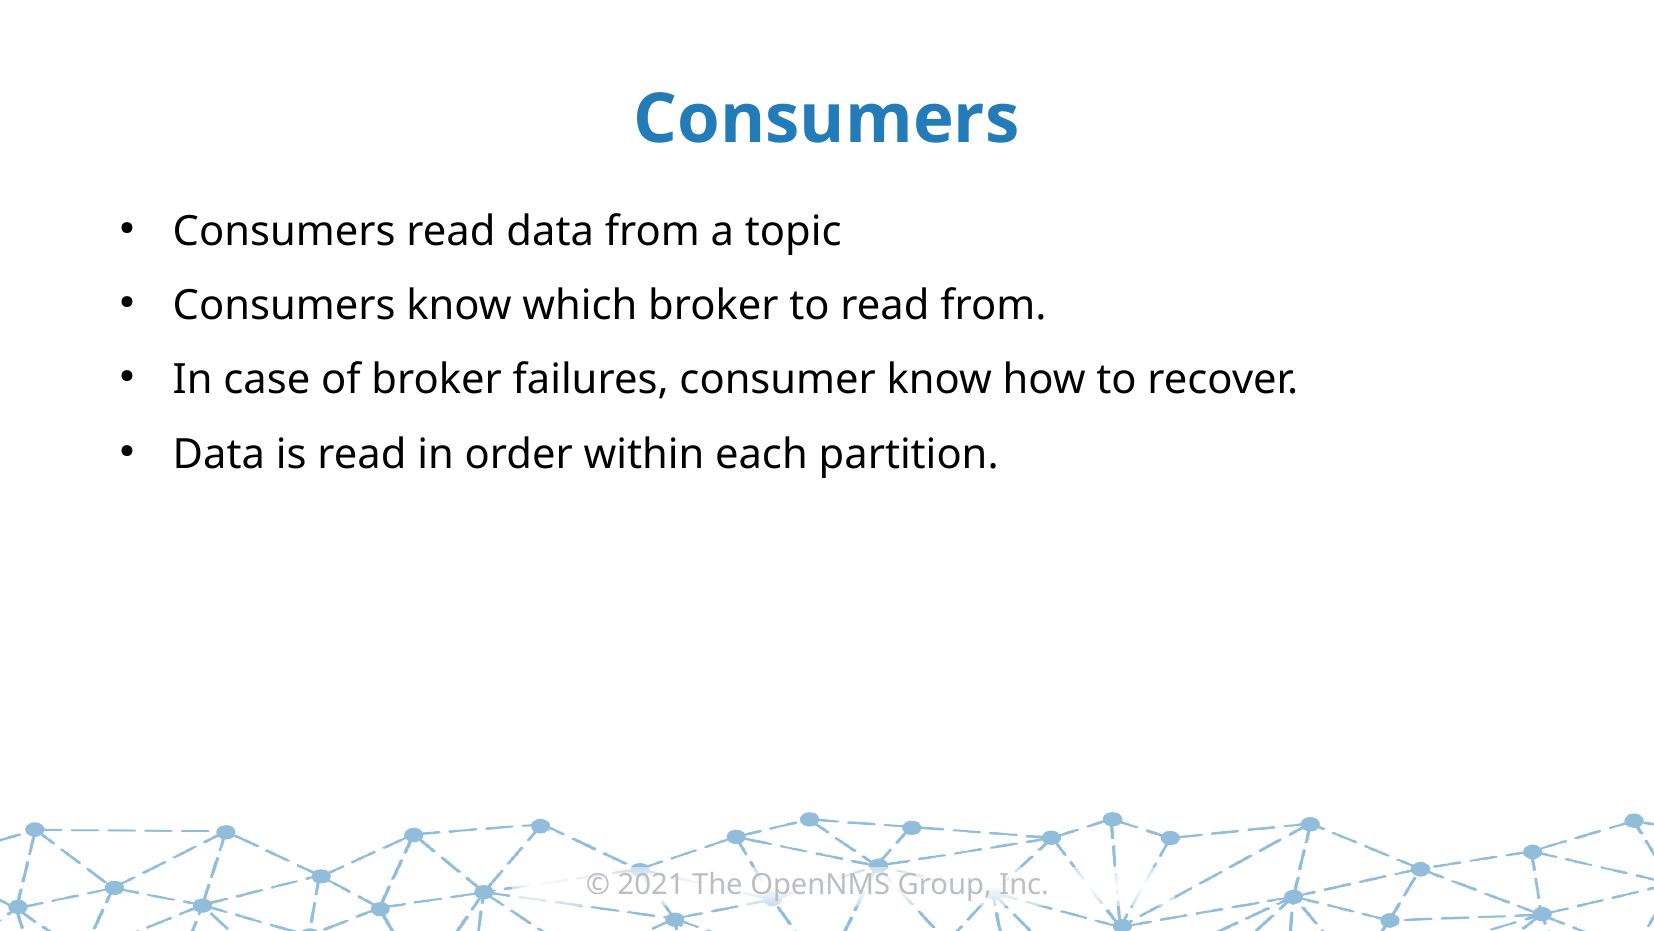

# Consumers
Consumers read data from a topic
Consumers know which broker to read from.
In case of broker failures, consumer know how to recover.
Data is read in order within each partition.